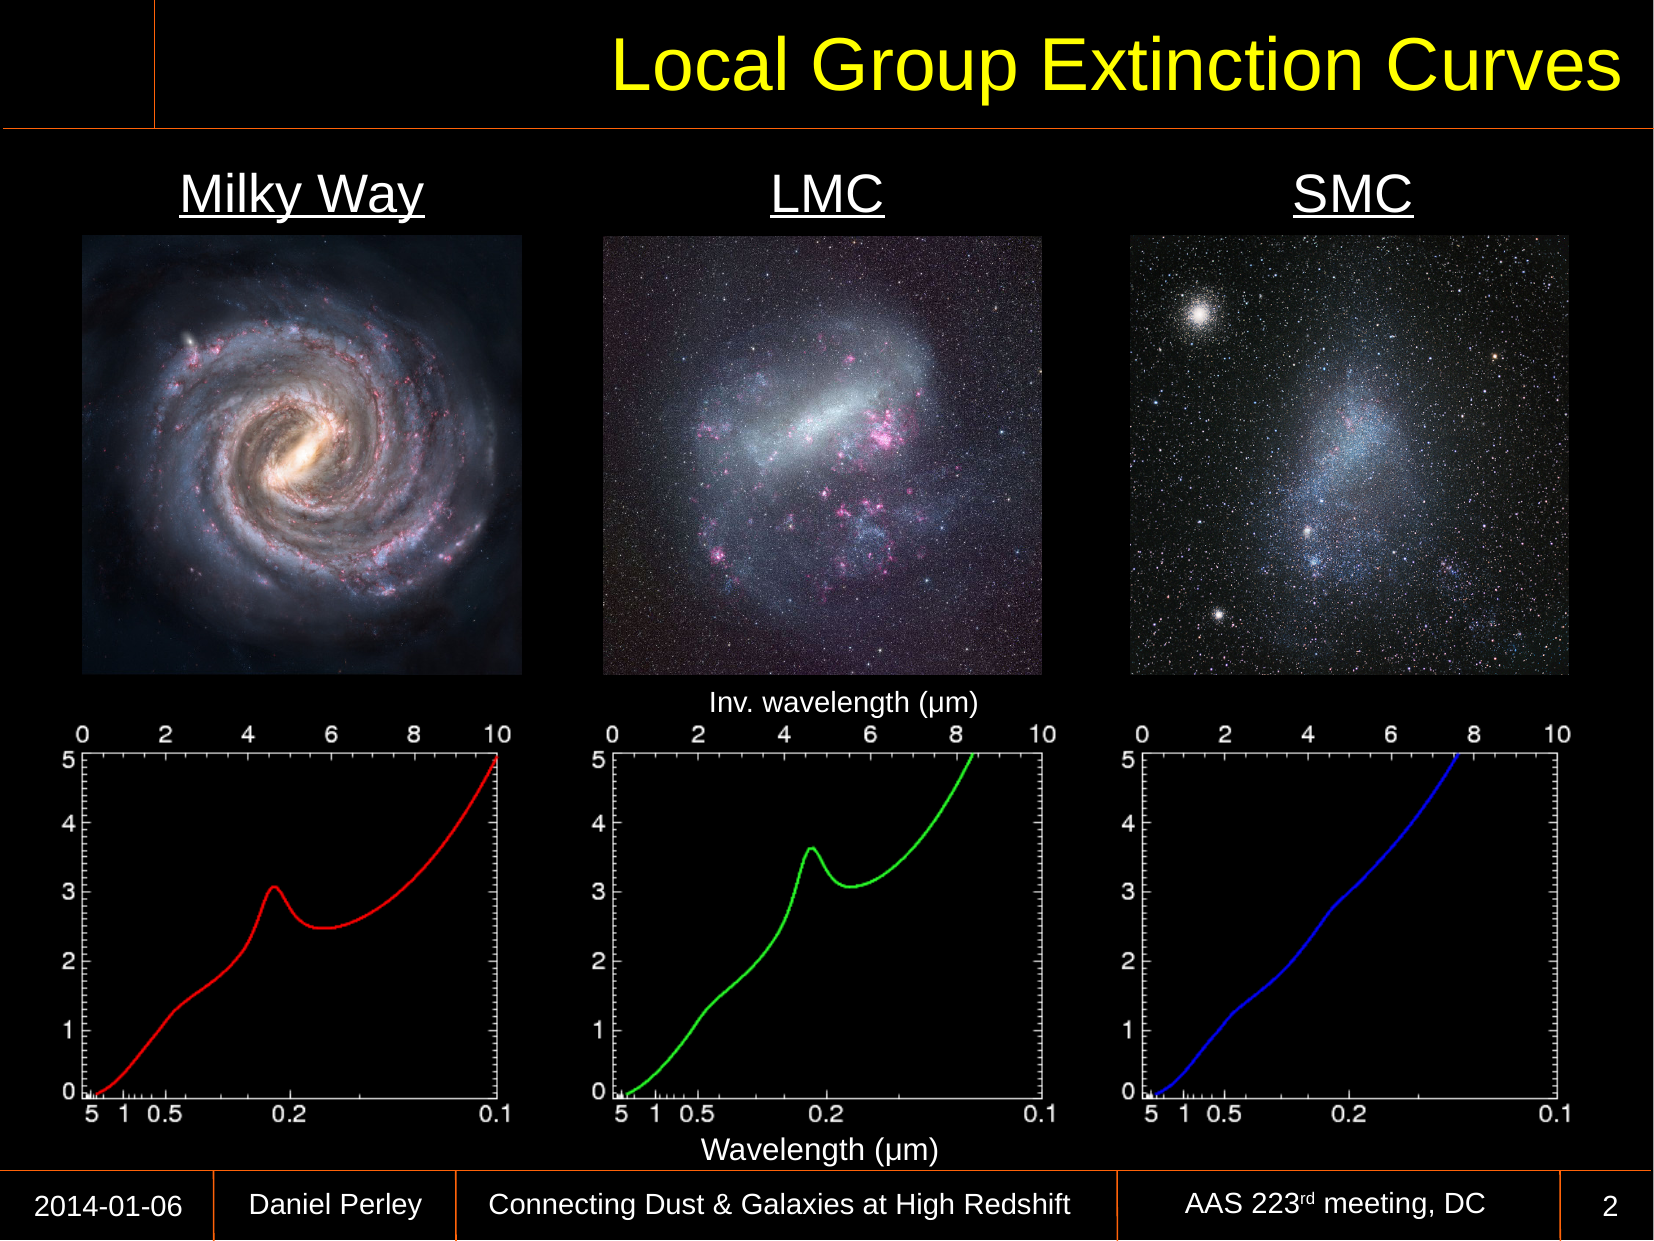

# Local Group Extinction Curves
Milky Way
LMC
SMC
Inv. wavelength (μm)
Wavelength (μm)
2014-01-06
2